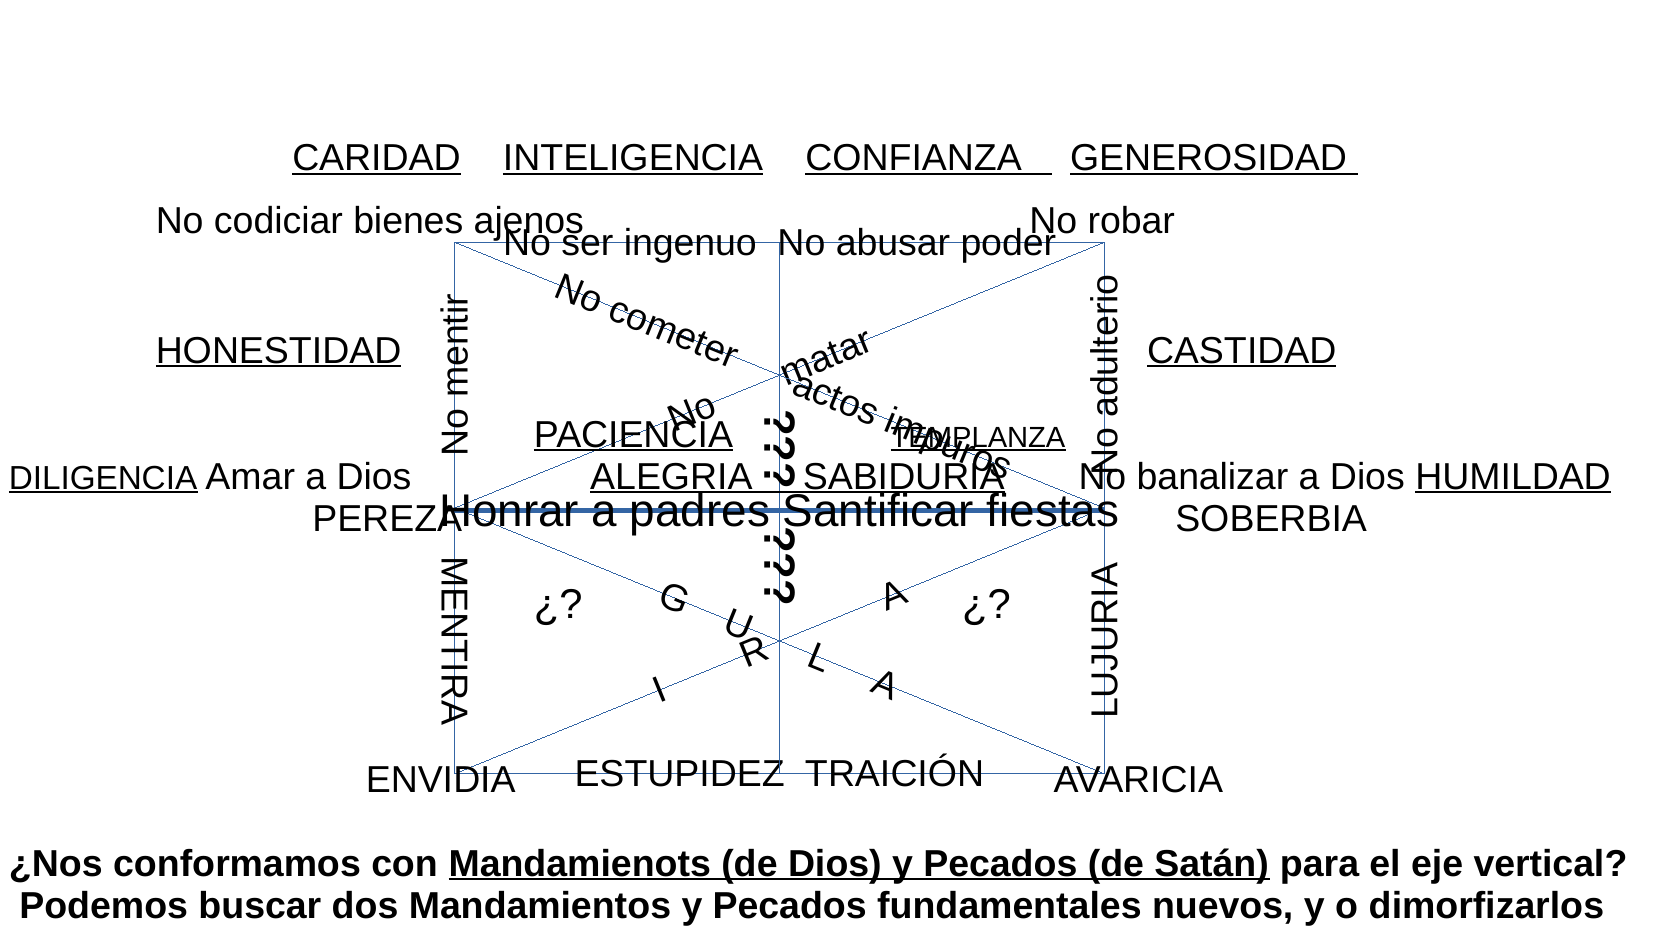

CARIDAD INTELIGENCIA CONFIANZA GENEROSIDAD
 No codiciar bienes ajenos No robar
 HONESTIDAD CASTIDAD
 PACIENCIA TEMPLANZA
DILIGENCIA Amar a Dios ALEGRIA SABIDURIA No banalizar a Dios HUMILDAD PEREZA SOBERBIA
 ¿? ¿?
 ENVIDIA AVARICIA
¿Nos conformamos con Mandamienots (de Dios) y Pecados (de Satán) para el eje vertical?
 Podemos buscar dos Mandamientos y Pecados fundamentales nuevos, y o dimorfizarlos
No mentir
No matar
 No cometer actos impuros
No ser ingenuo No abusar poder
??? ???
No adulterio
MENTIRA
G U L A
I R A
LUJURIA
Honrar a padres Santificar fiestas
ESTUPIDEZ TRAICIÓN